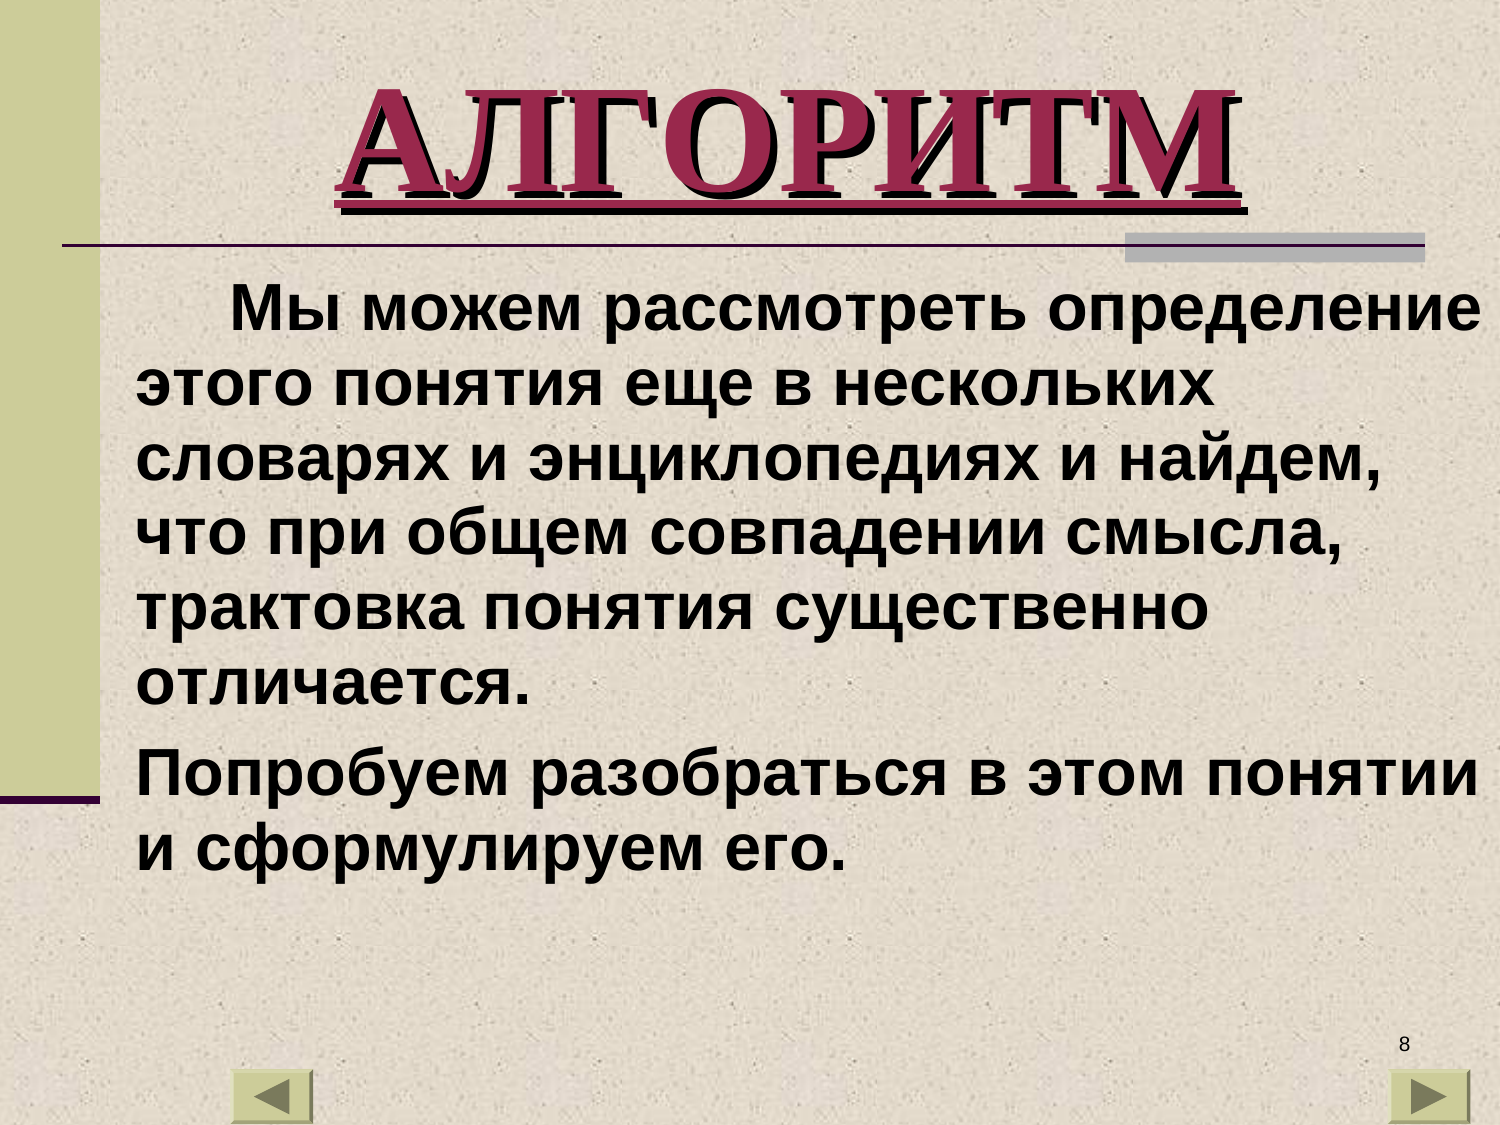

# АЛГОРИТМ
		Мы можем рассмотреть определение этого понятия еще в нескольких словарях и энциклопедиях и найдем, что при общем совпадении смысла, трактовка понятия существенно отличается.
	Попробуем разобраться в этом понятии и сформулируем его.
8